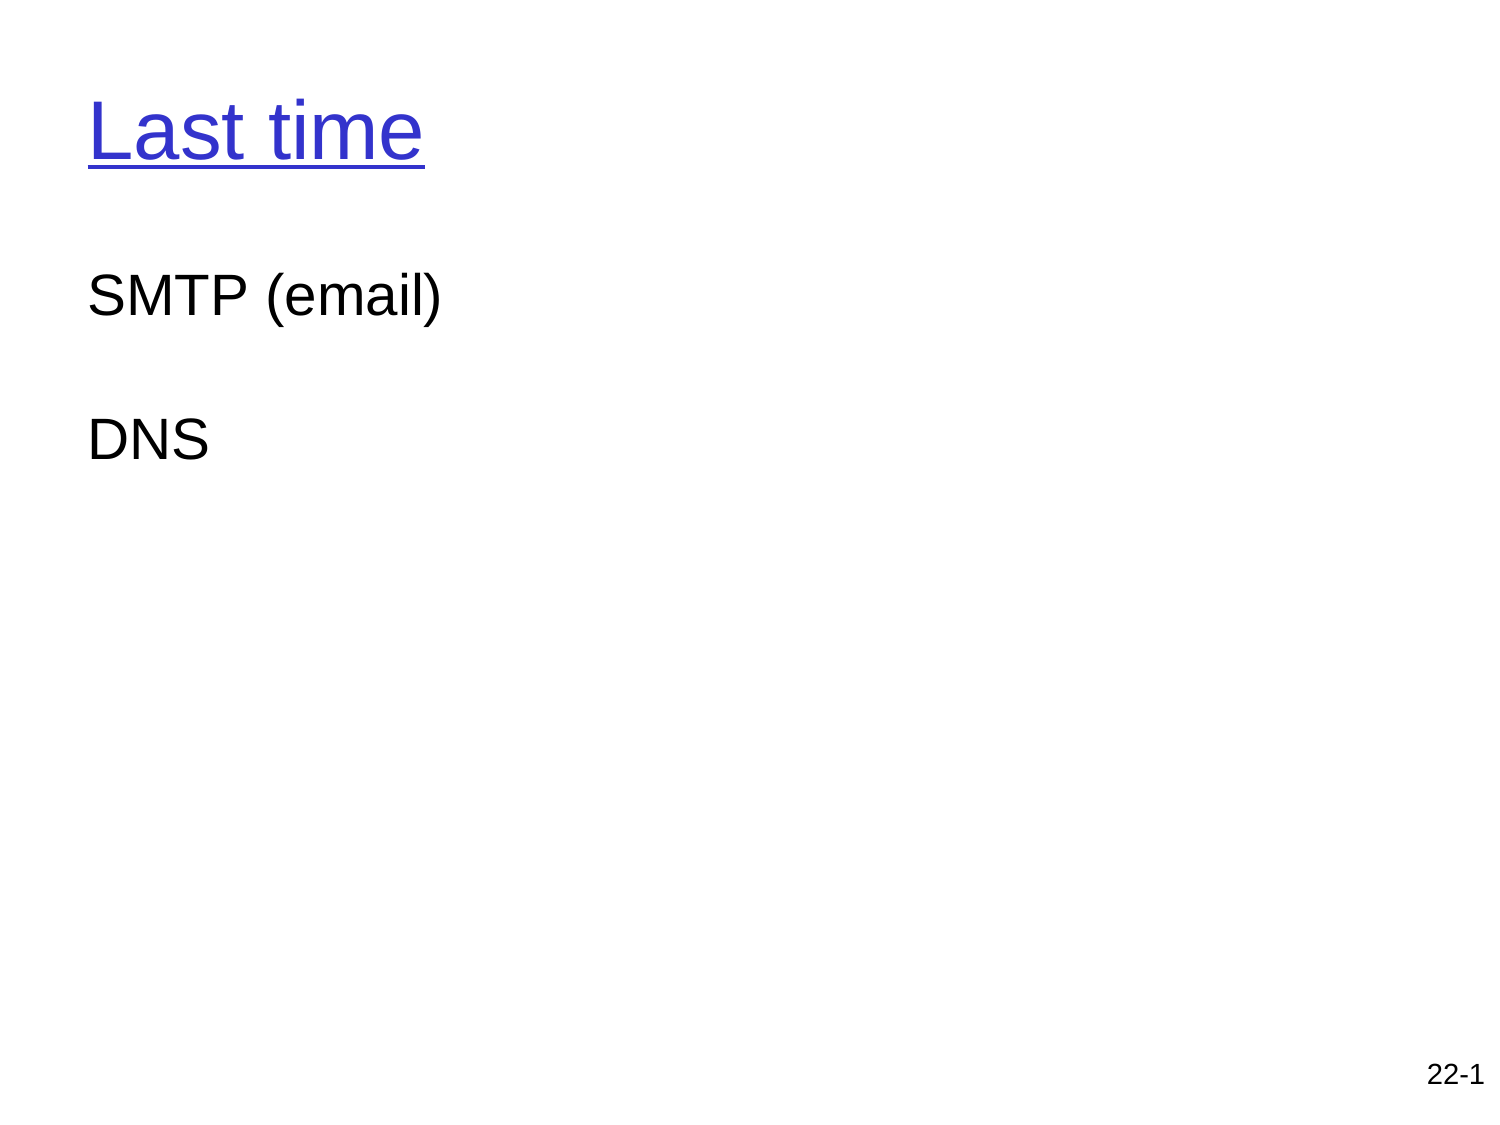

# Last time
SMTP (email)
DNS
1